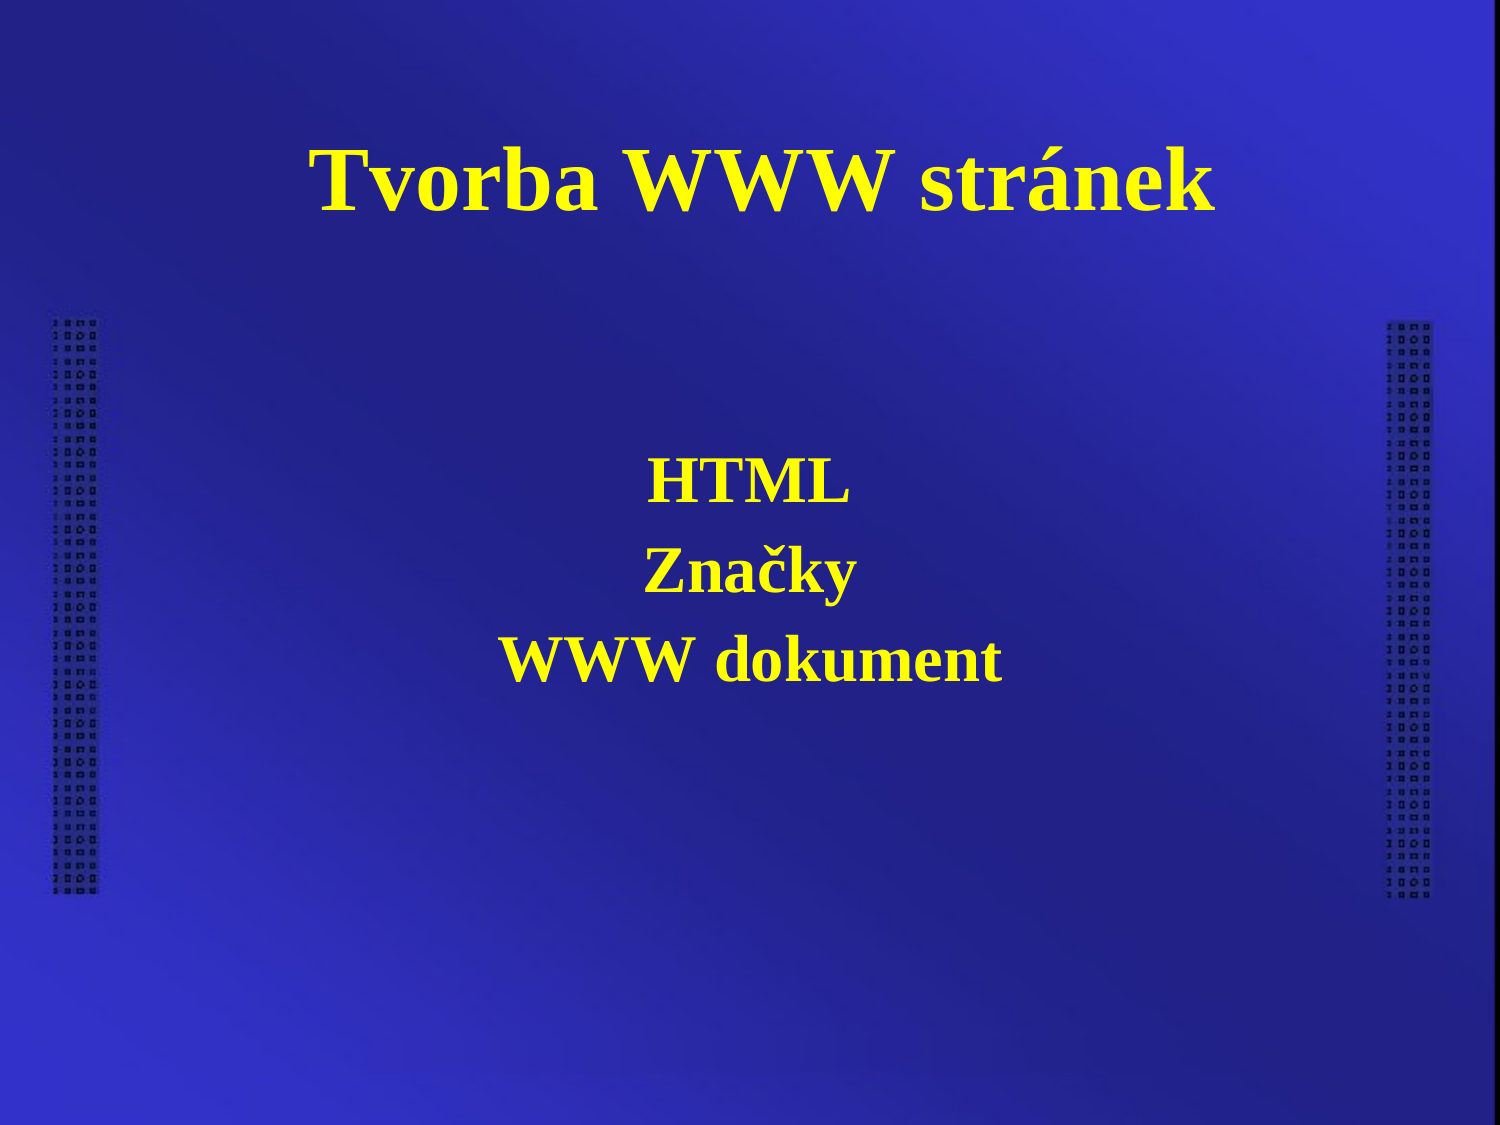

# Tvorba WWW stránek
HTML
Značky
WWW dokument